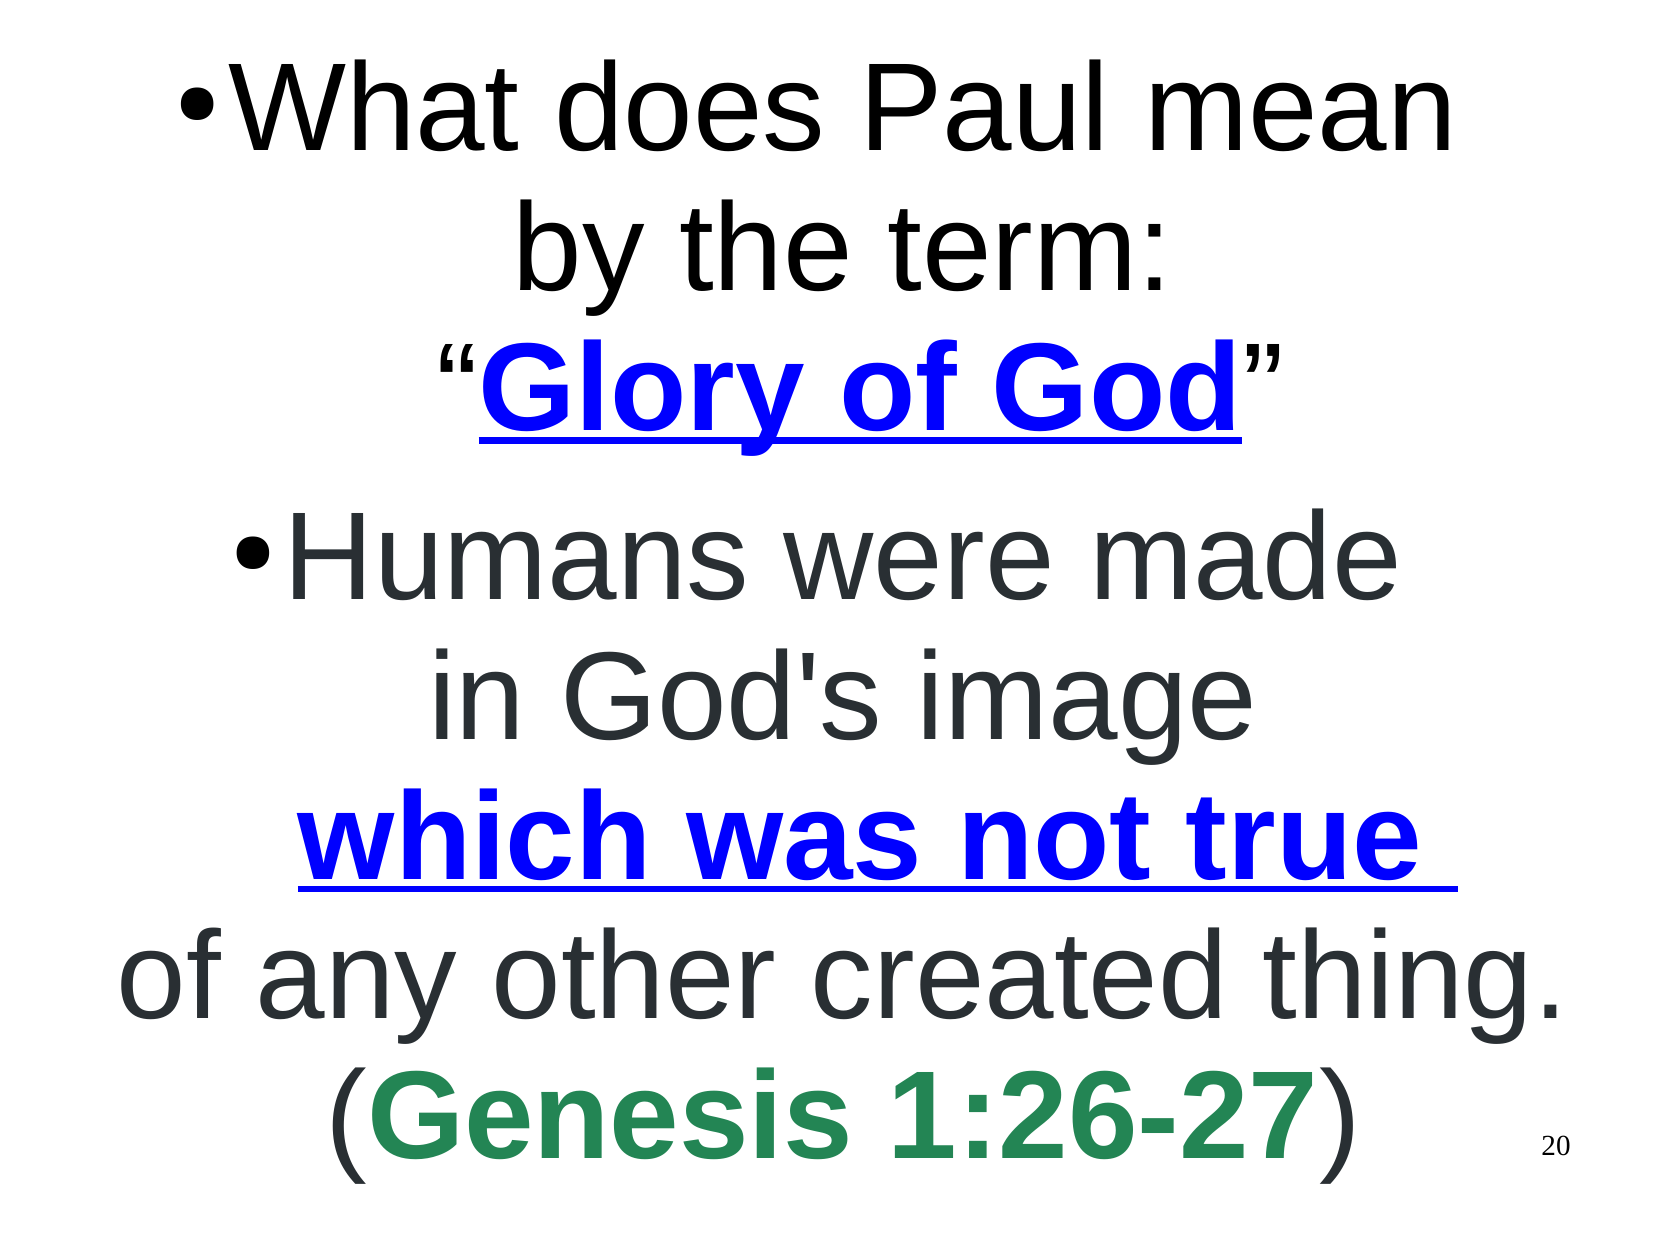

# What does Paul mean by the term: “Glory of God”
Humans were made
in God's image
 which was not true
of any other created thing.
(Genesis 1:26-27)
20